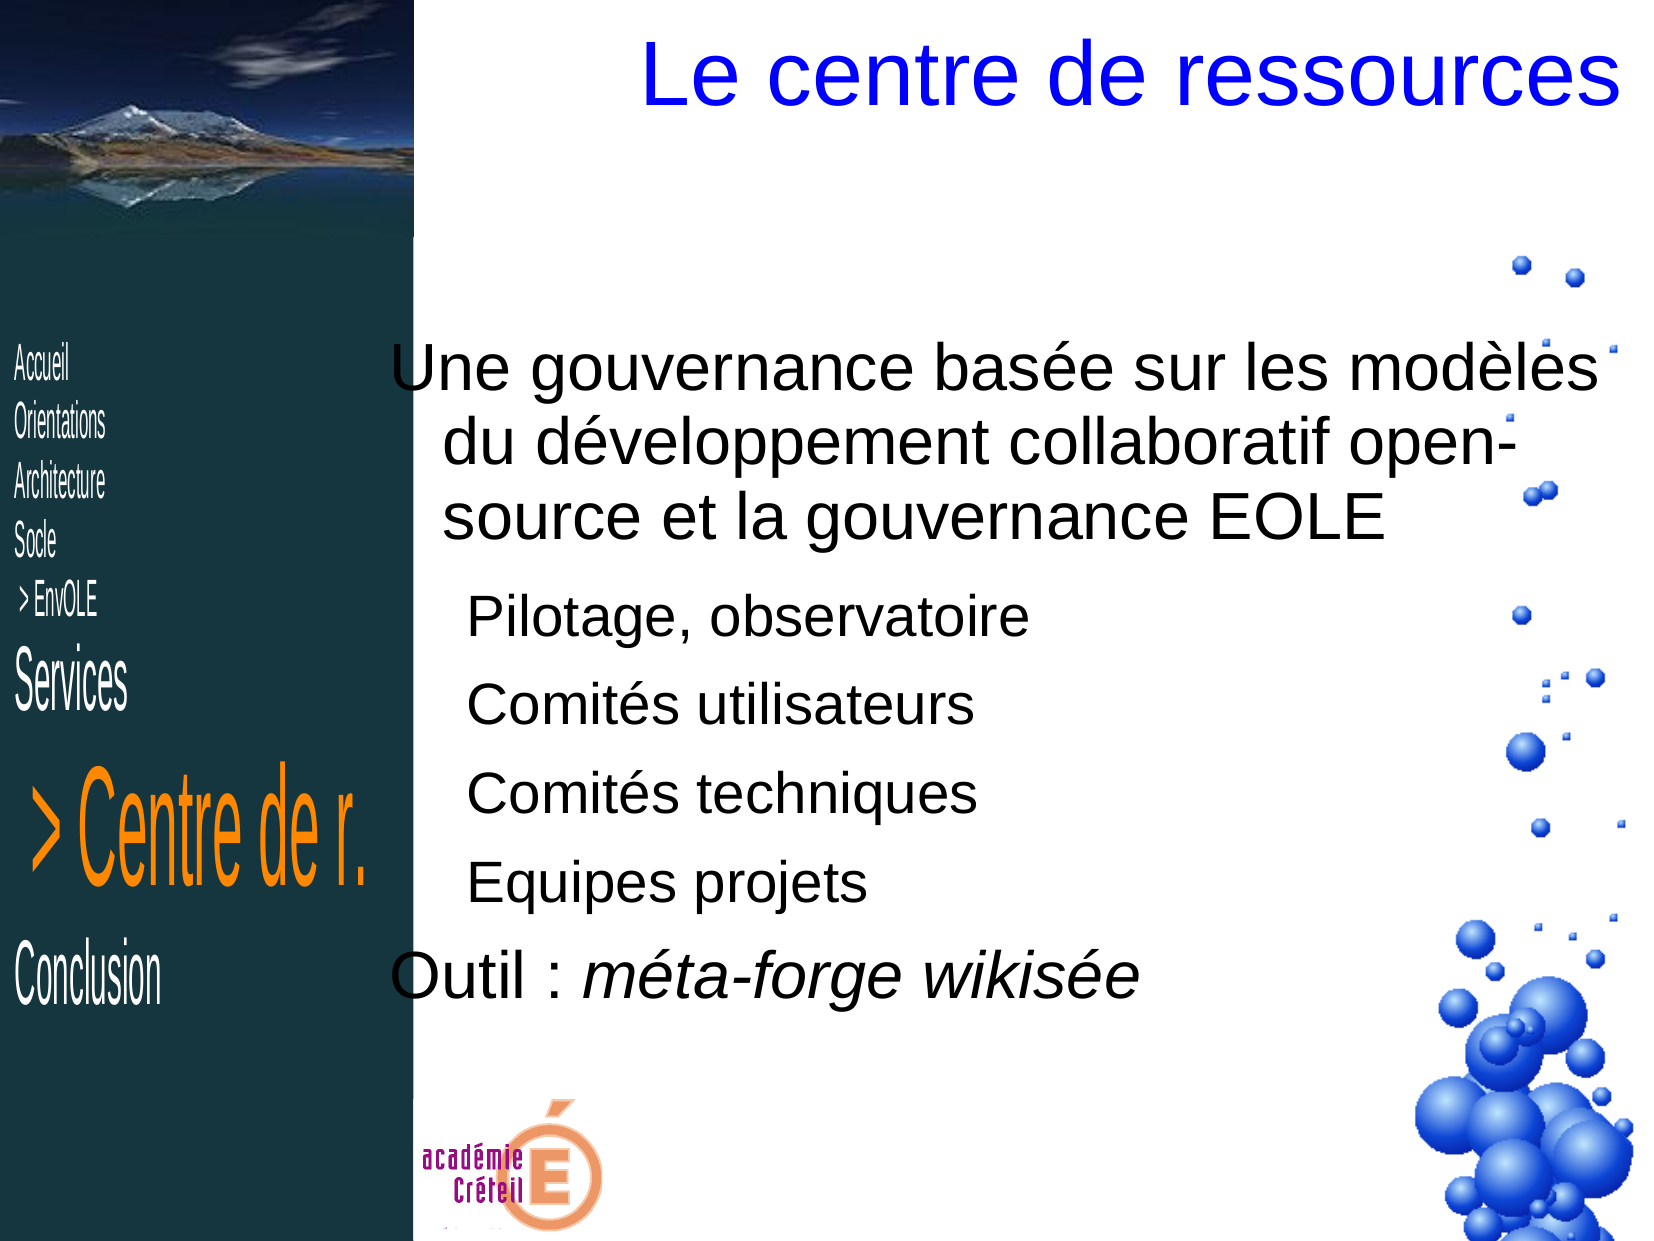

# Le centre de ressources
Une gouvernance basée sur les modèles du développement collaboratif open-source et la gouvernance EOLE
Pilotage, observatoire
Comités utilisateurs
Comités techniques
Equipes projets
Outil : méta-forge wikisée
Accueil
Orientations
Architecture
Socle
 > EnvOLE
Services
 > Centre de r.
Conclusion